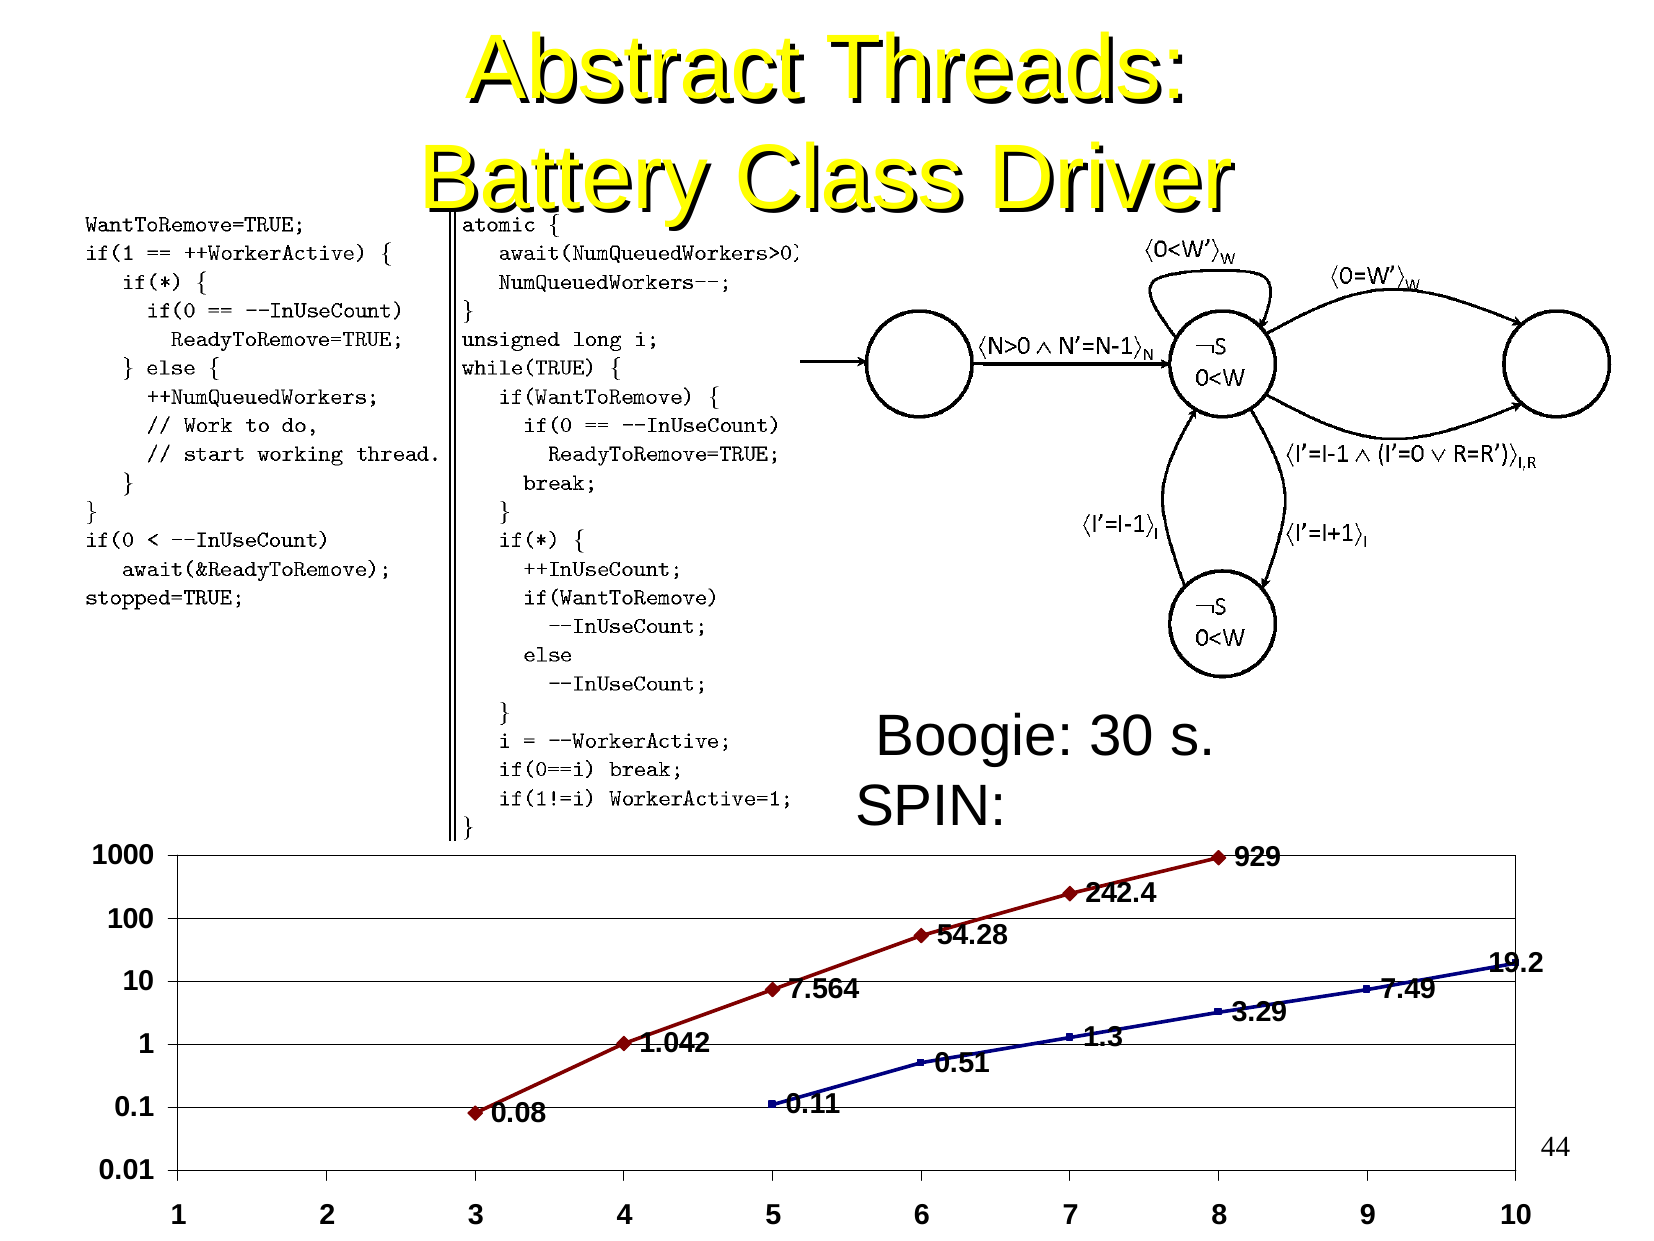

# Abstract Threads: Battery Class Driver
Boogie: 30 s.
SPIN:
44